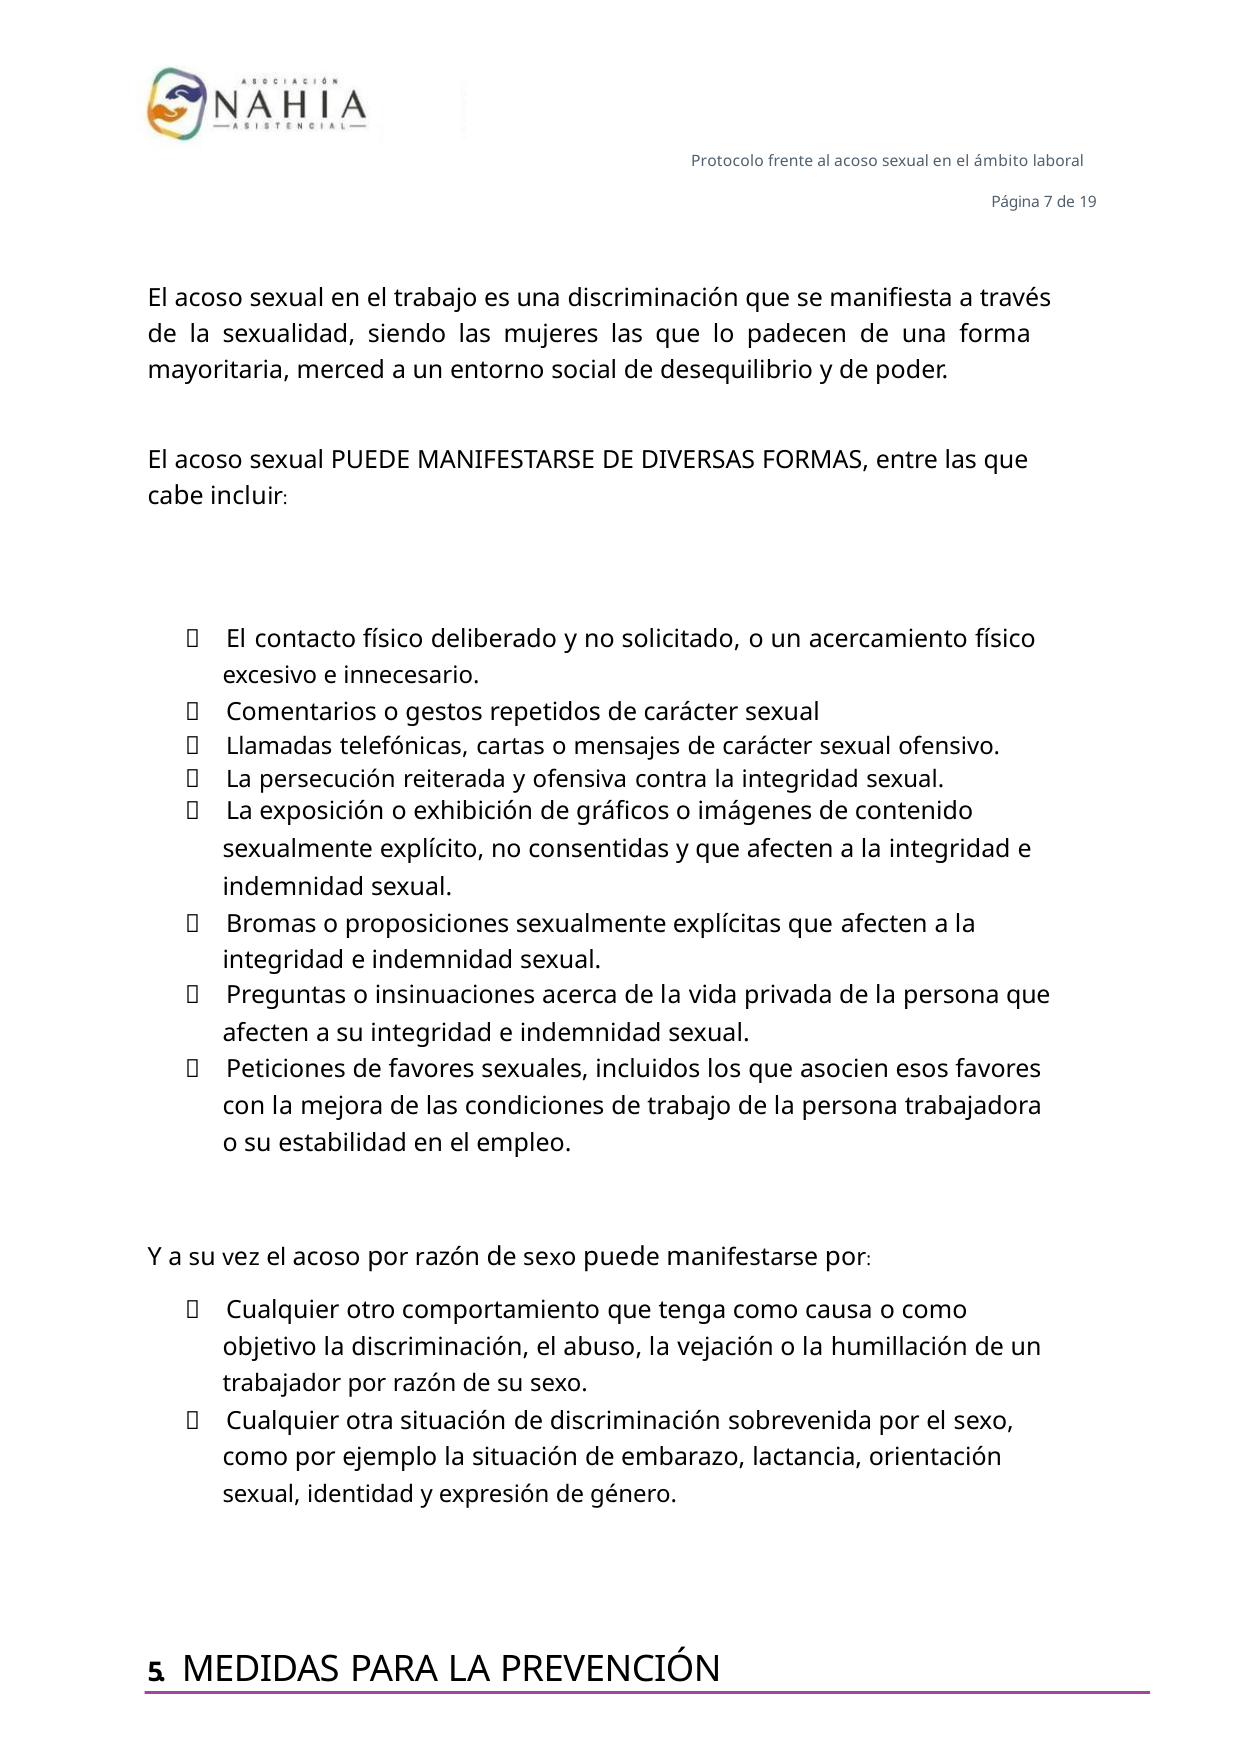

Protocolo frente al acoso sexual en el ámbito laboral
Página 7 de 19
El acoso sexual en el trabajo es una discriminación que se manifiesta a través
de la sexualidad, siendo las mujeres las que lo padecen de una forma
mayoritaria, merced a un entorno social de desequilibrio y de poder.
El acoso sexual PUEDE MANIFESTARSE DE DIVERSAS FORMAS, entre las que
cabe incluir:
 El contacto físico deliberado y no solicitado, o un acercamiento físico
excesivo e innecesario.
 Comentarios o gestos repetidos de carácter sexual
 Llamadas telefónicas, cartas o mensajes de carácter sexual ofensivo.
 La persecución reiterada y ofensiva contra la integridad sexual.
 La exposición o exhibición de gráficos o imágenes de contenido
sexualmente explícito, no consentidas y que afecten a la integridad e
indemnidad sexual.
 Bromas o proposiciones sexualmente explícitas que afecten a la
integridad e indemnidad sexual.
 Preguntas o insinuaciones acerca de la vida privada de la persona que
afecten a su integridad e indemnidad sexual.
 Peticiones de favores sexuales, incluidos los que asocien esos favores
con la mejora de las condiciones de trabajo de la persona trabajadora
o su estabilidad en el empleo.
Y a su vez el acoso por razón de sexo puede manifestarse por:
 Cualquier otro comportamiento que tenga como causa o como
objetivo la discriminación, el abuso, la vejación o la humillación de un
trabajador por razón de su sexo.
 Cualquier otra situación de discriminación sobrevenida por el sexo,
como por ejemplo la situación de embarazo, lactancia, orientación
sexual, identidad y expresión de género.
5. MEDIDAS PARA LA PREVENCIÓN